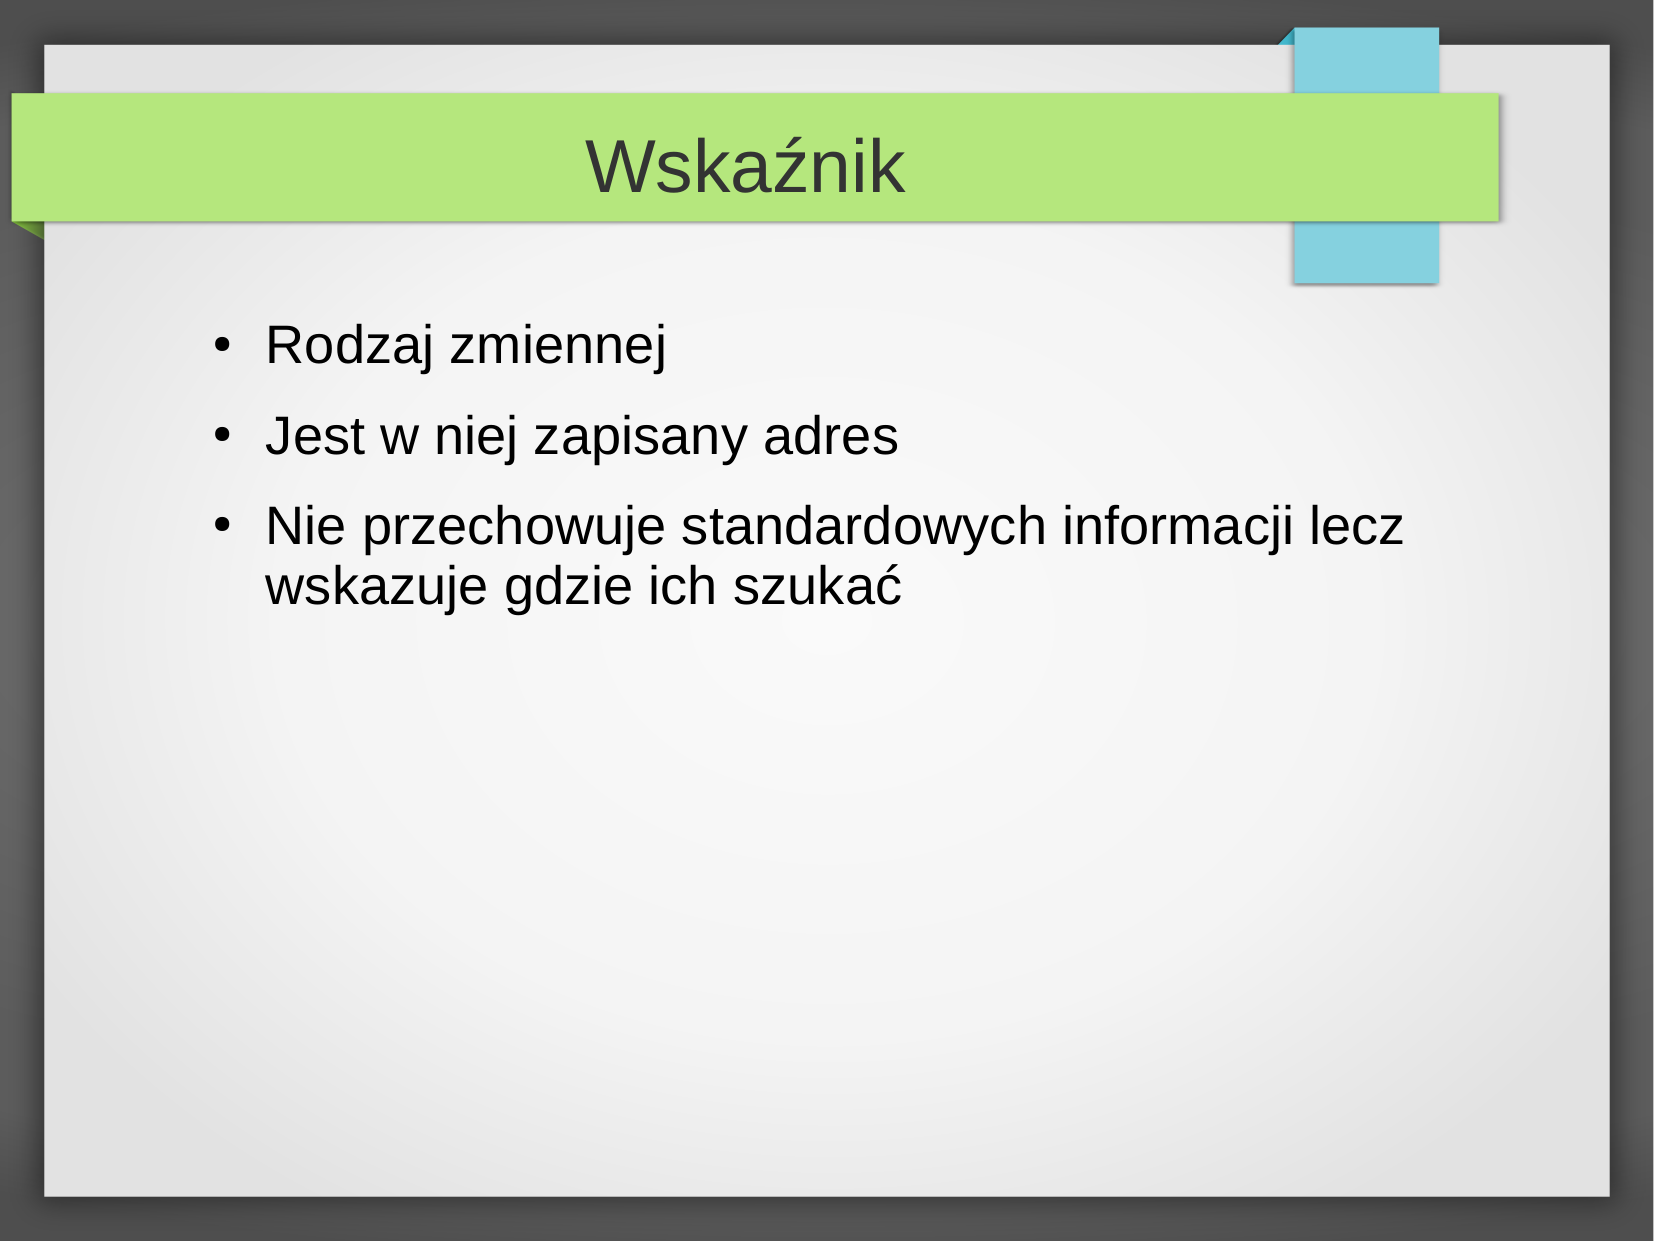

# Wskaźnik
Rodzaj zmiennej
Jest w niej zapisany adres
Nie przechowuje standardowych informacji lecz wskazuje gdzie ich szukać